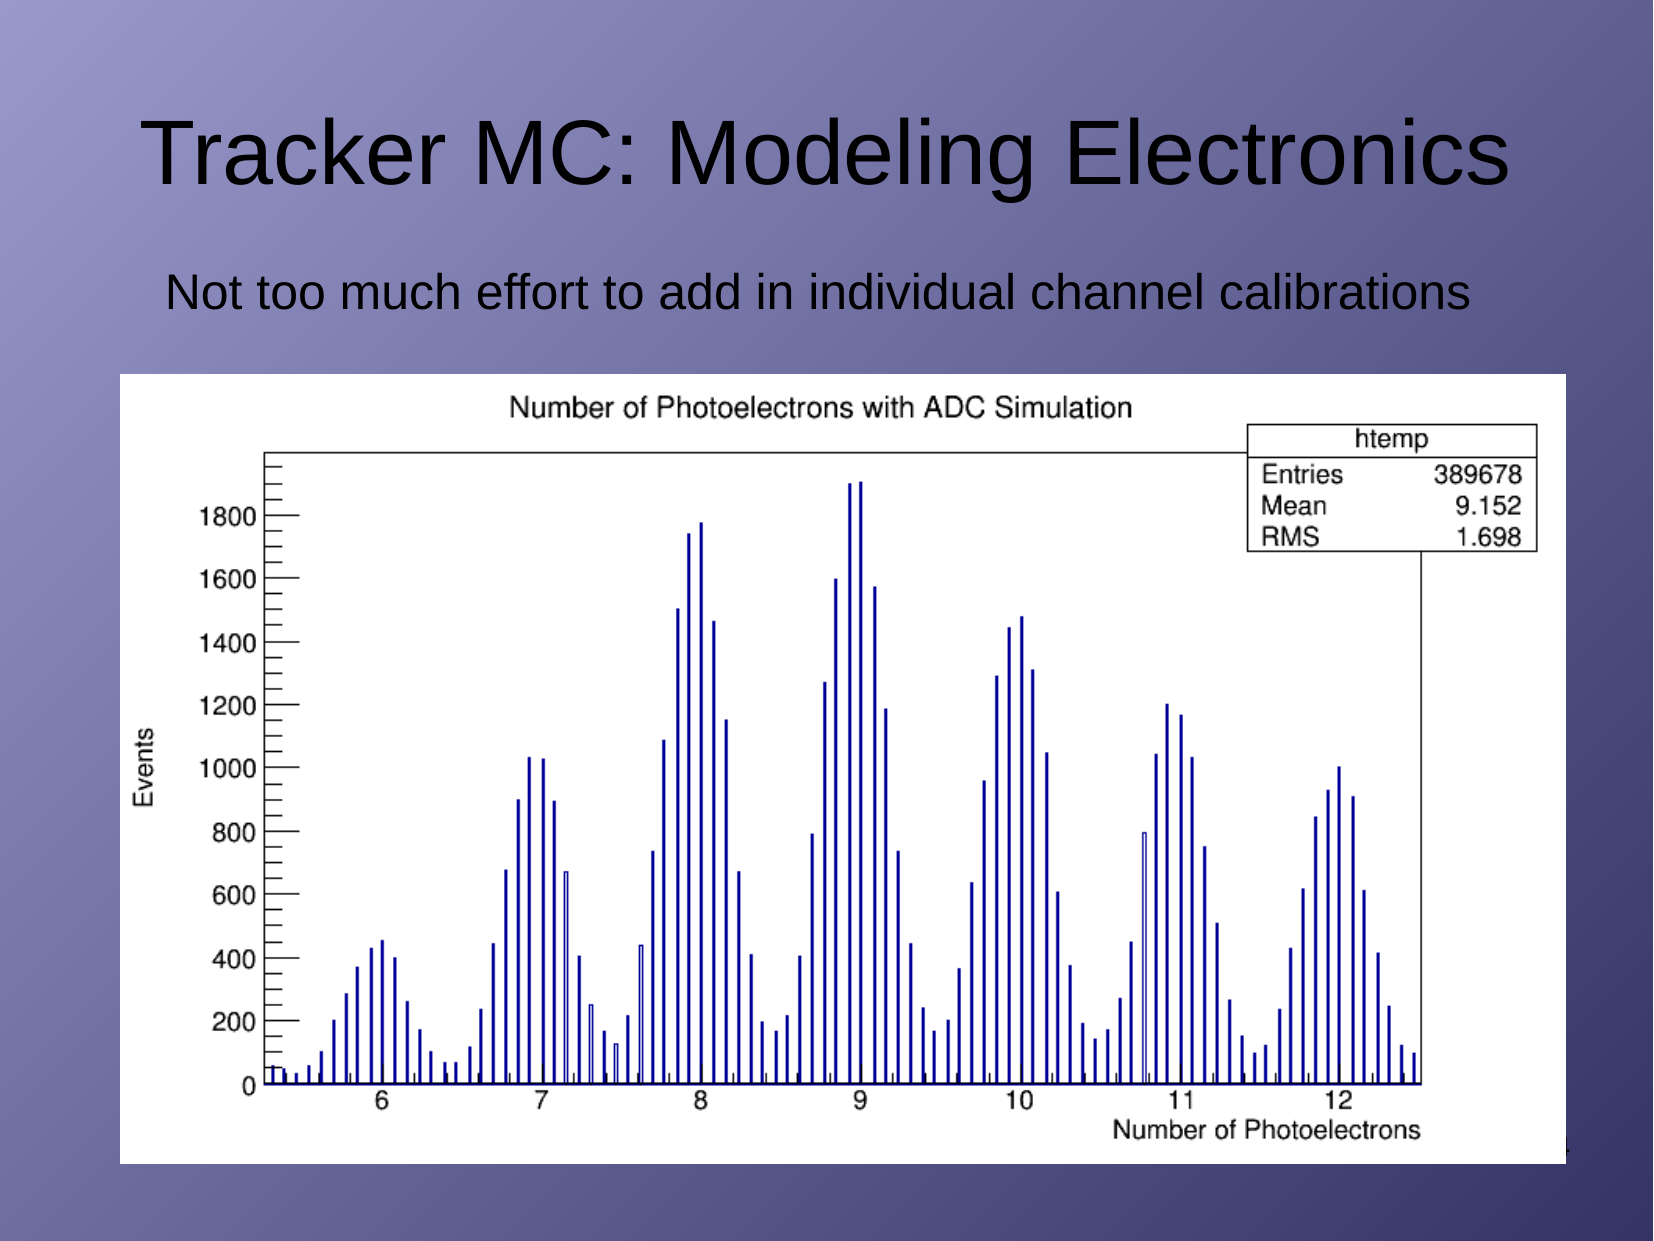

# Tracker MC: Modeling Electronics
Not too much effort to add in individual channel calibrations
14